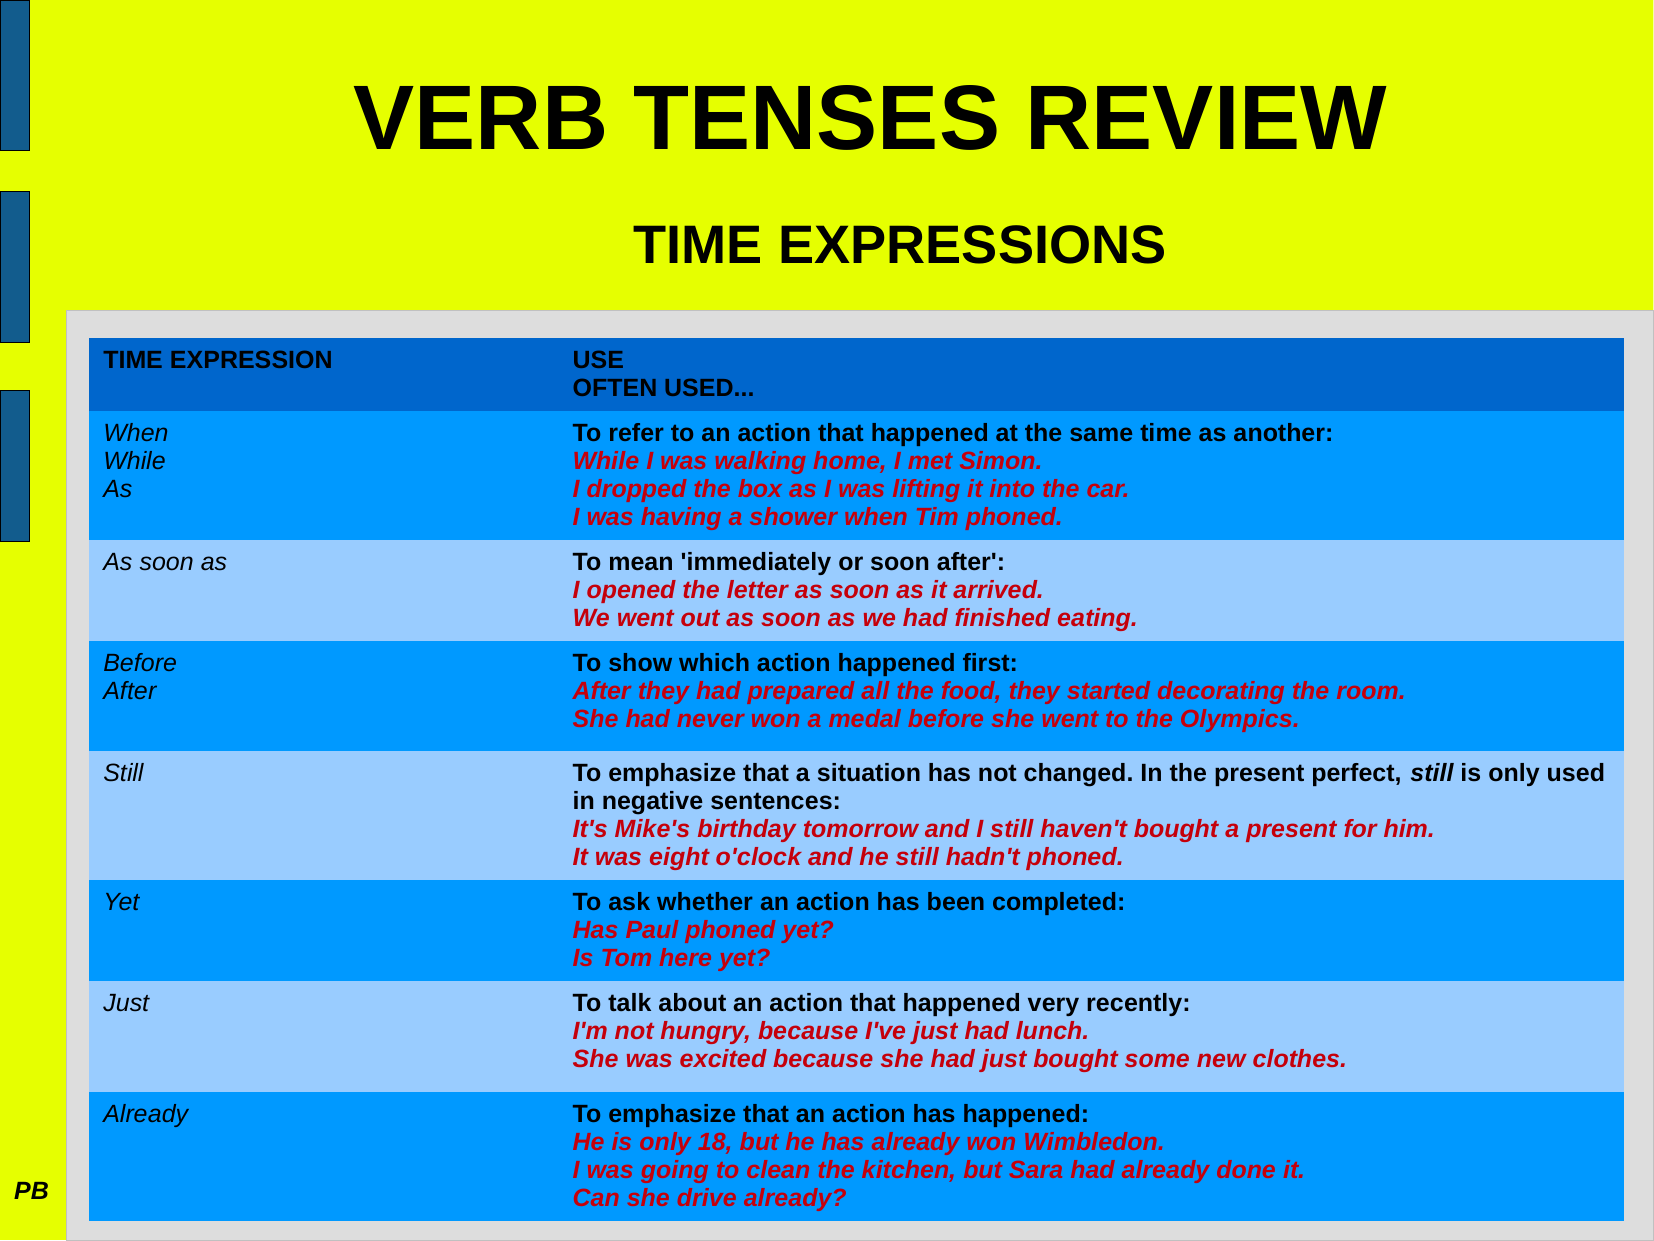

VERB TENSES REVIEW
TIME EXPRESSIONS
| TIME EXPRESSION | USE OFTEN USED... |
| --- | --- |
| When While As | To refer to an action that happened at the same time as another: While I was walking home, I met Simon. I dropped the box as I was lifting it into the car. I was having a shower when Tim phoned. |
| As soon as | To mean 'immediately or soon after': I opened the letter as soon as it arrived. We went out as soon as we had finished eating. |
| Before After | To show which action happened first: After they had prepared all the food, they started decorating the room. She had never won a medal before she went to the Olympics. |
| Still | To emphasize that a situation has not changed. In the present perfect, still is only used in negative sentences: It's Mike's birthday tomorrow and I still haven't bought a present for him. It was eight o'clock and he still hadn't phoned. |
| Yet | To ask whether an action has been completed: Has Paul phoned yet? Is Tom here yet? |
| Just | To talk about an action that happened very recently: I'm not hungry, because I've just had lunch. She was excited because she had just bought some new clothes. |
| Already | To emphasize that an action has happened: He is only 18, but he has already won Wimbledon. I was going to clean the kitchen, but Sara had already done it. Can she drive already? |
PB